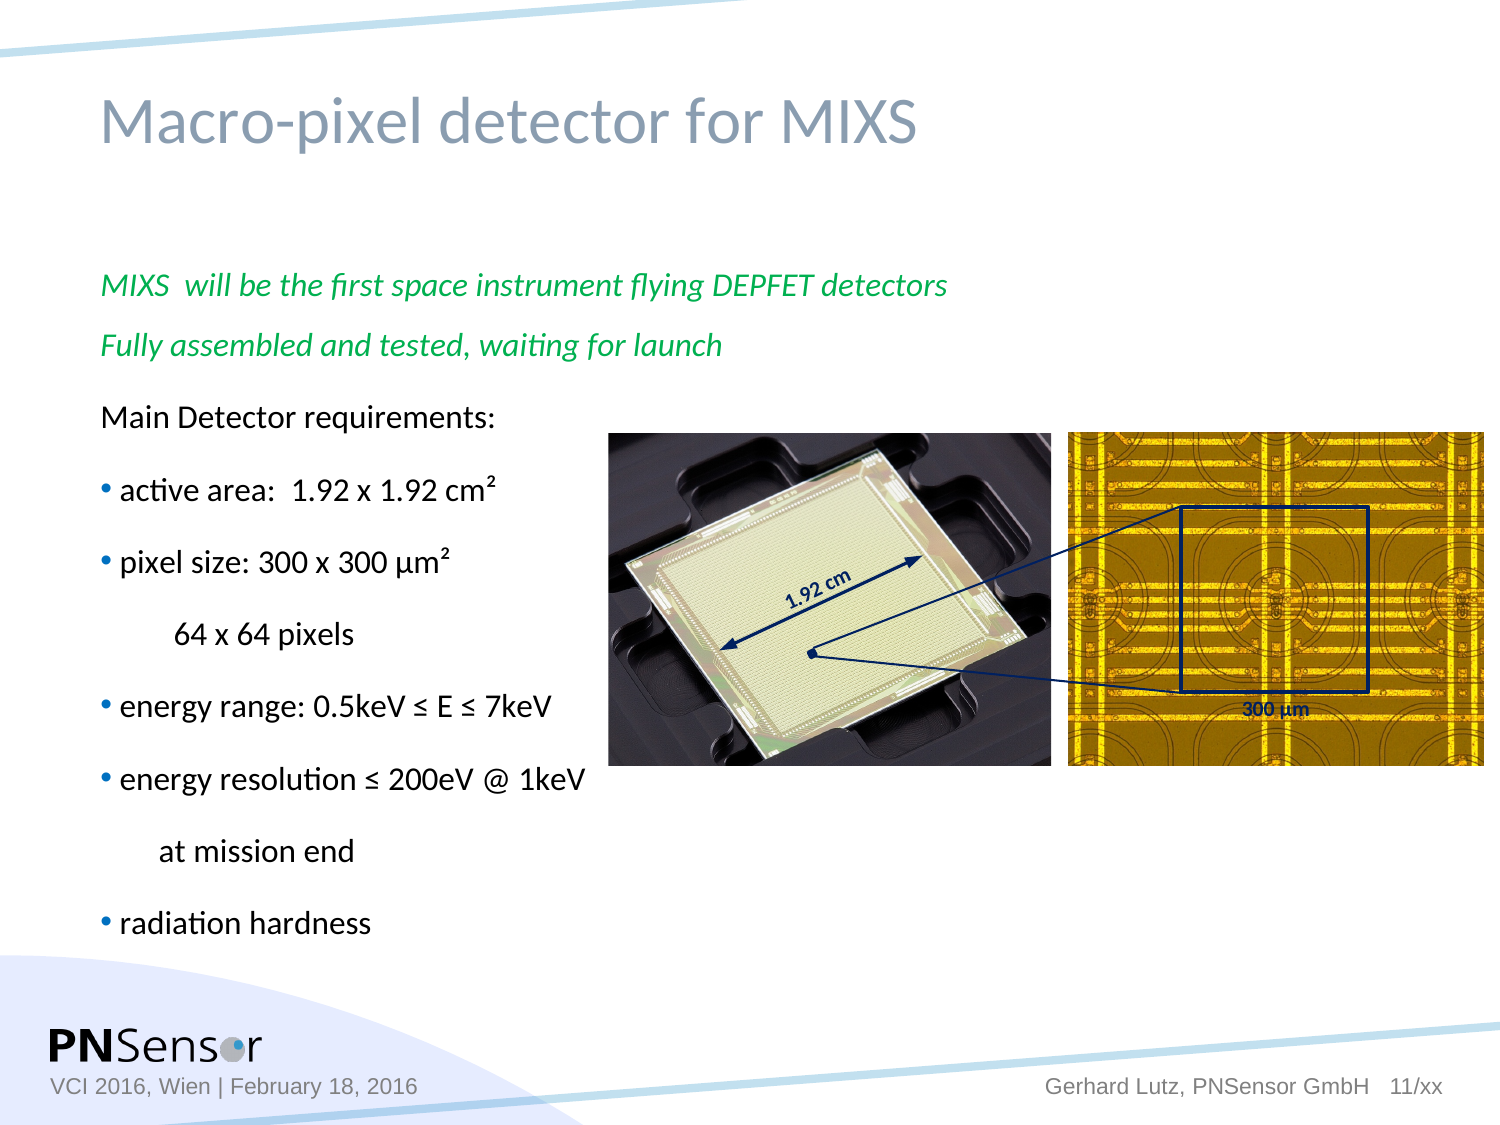

# Macro-pixel detector for MIXS
1.92cm
MIXS will be the first space instrument flying DEPFET detectors
Fully assembled and tested, waiting for launch
Main Detector requirements:
 active area: 1.92 x 1.92 cm²
 pixel size: 300 x 300 µm²
	 64 x 64 pixels
 energy range: 0.5keV ≤ E ≤ 7keV
 energy resolution ≤ 200eV @ 1keV
	at mission end
 radiation hardness
300 µm
1.92 cm